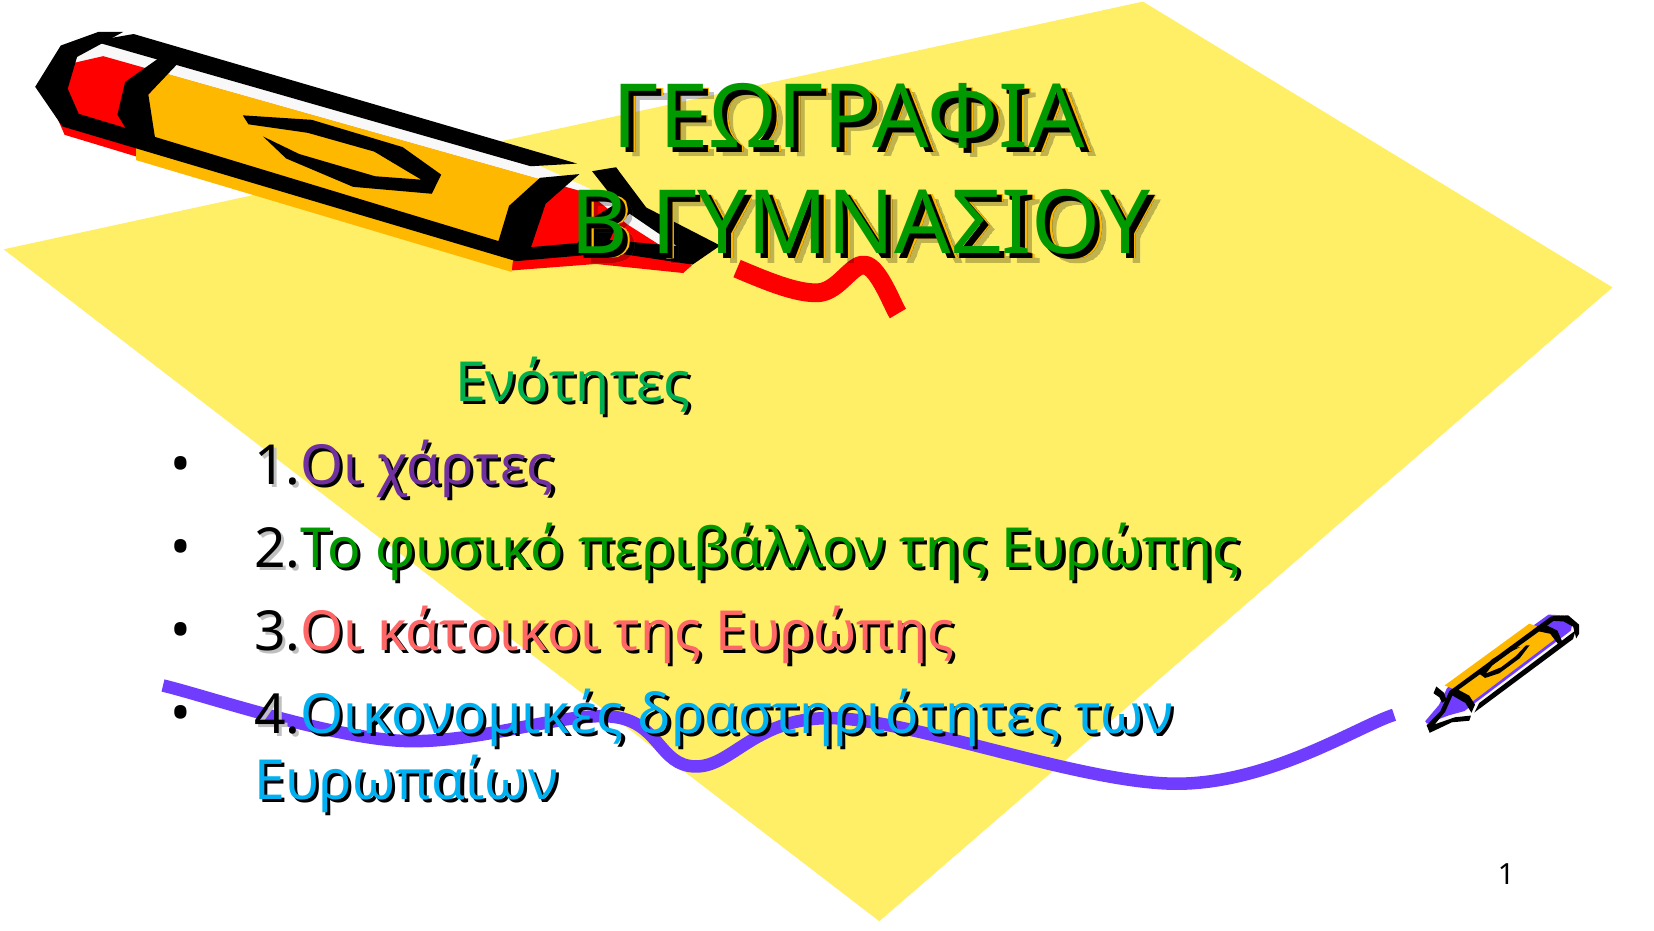

# ΓΕΩΓΡΑΦΙΑ Β ΓΥΜΝΑΣΙΟΥ
 Ενότητες
1.Οι χάρτες
2.Το φυσικό περιβάλλον της Ευρώπης
3.Οι κάτοικοι της Ευρώπης
4.Οικονομικές δραστηριότητες των 	Ευρωπαίων